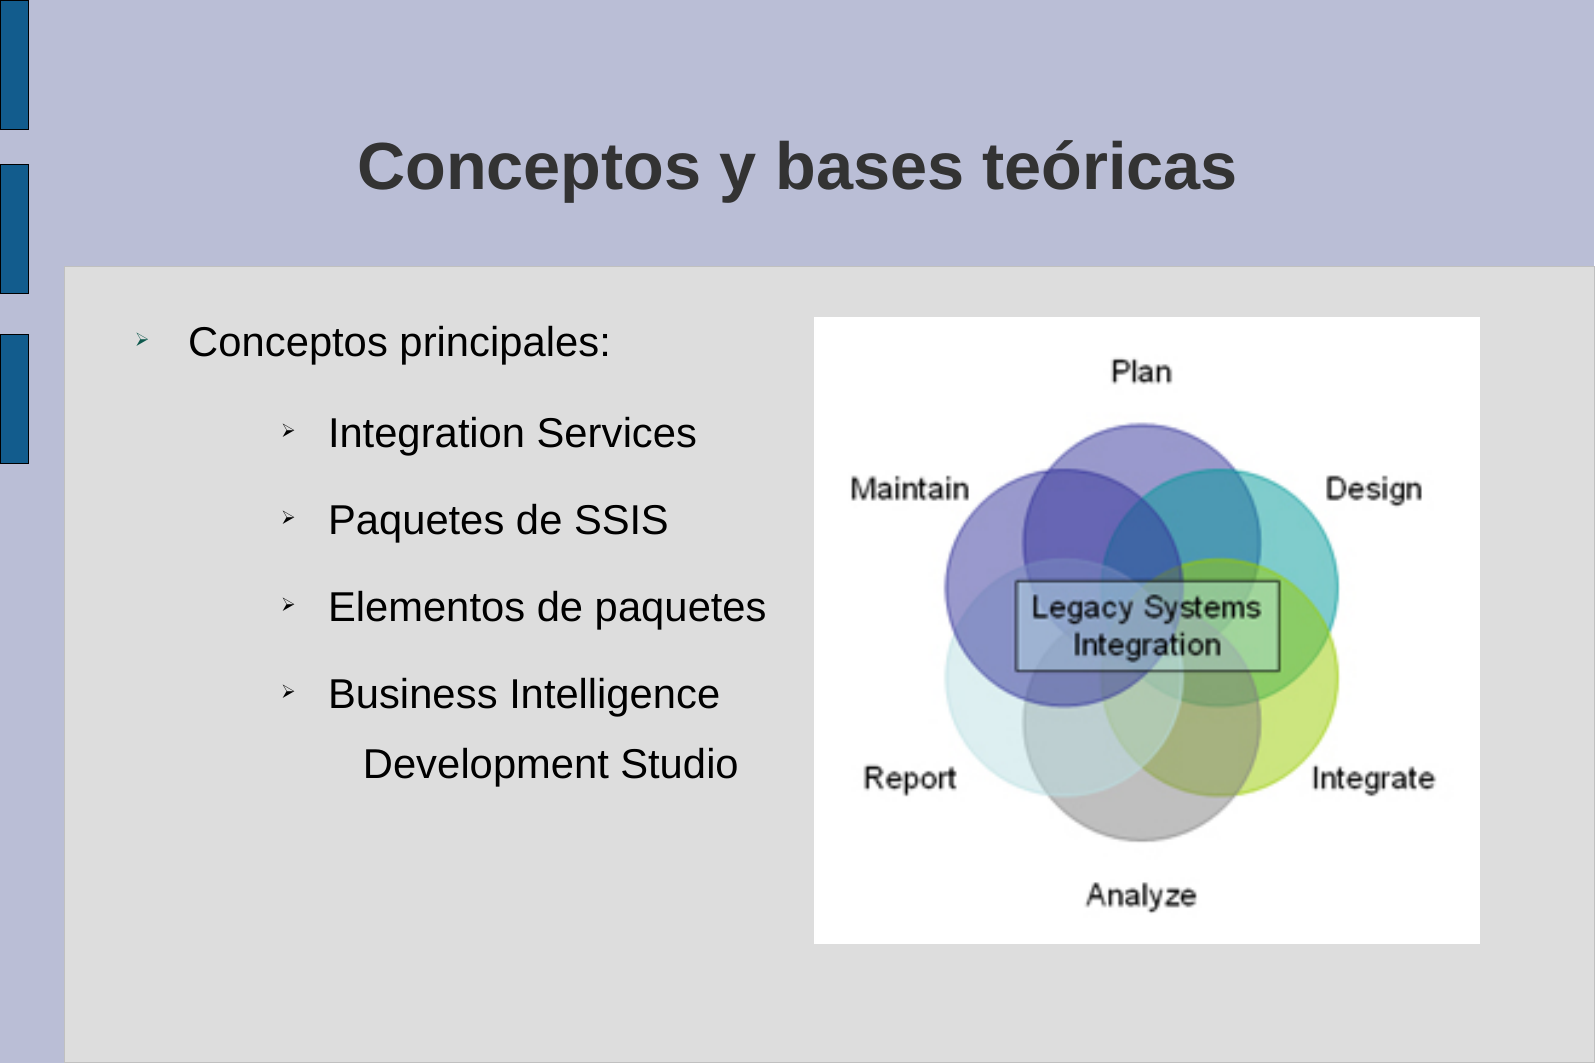

# Conceptos y bases teóricas
Conceptos principales:
Integration Services
Paquetes de SSIS
Elementos de paquetes
Business Intelligence Development Studio